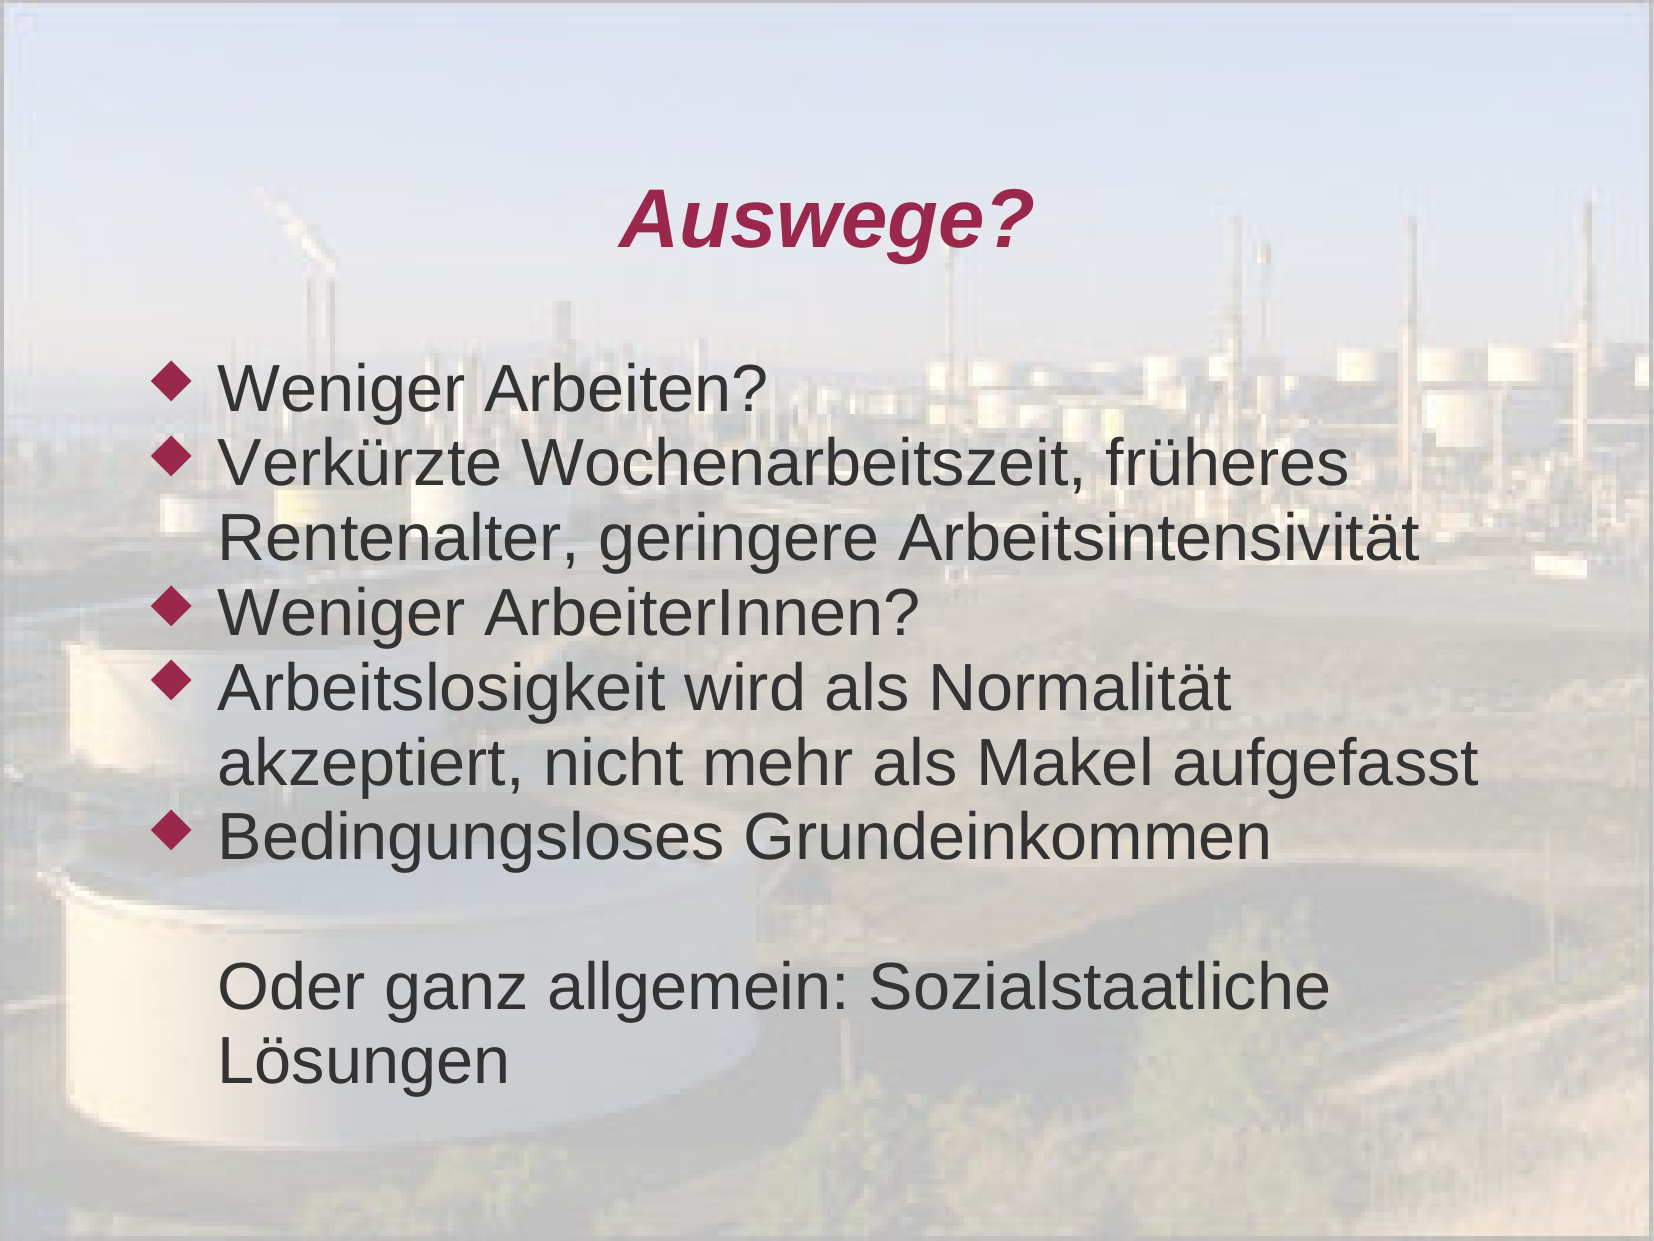

# Auswege?
Weniger Arbeiten?
Verkürzte Wochenarbeitszeit, früheres Rentenalter, geringere Arbeitsintensivität
Weniger ArbeiterInnen?
Arbeitslosigkeit wird als Normalität akzeptiert, nicht mehr als Makel aufgefasst
Bedingungsloses Grundeinkommen
Oder ganz allgemein: Sozialstaatliche Lösungen